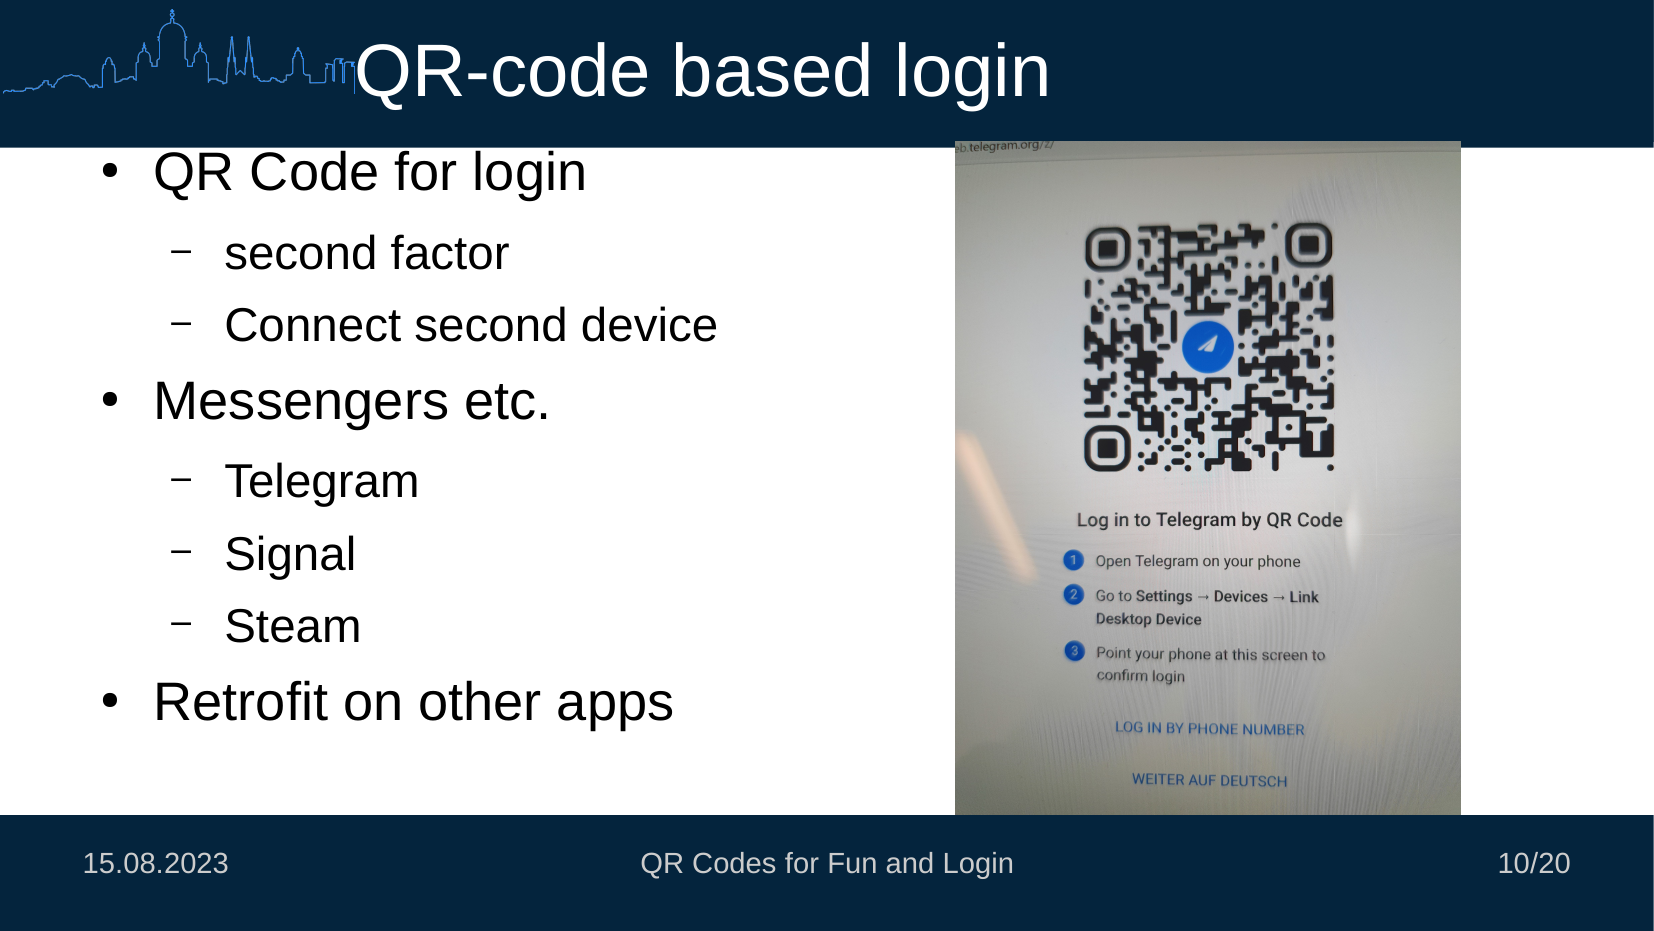

# QR-code based login
QR Code for login
second factor
Connect second device
Messengers etc.
Telegram
Signal
Steam
Retrofit on other apps
08. März 2019
10